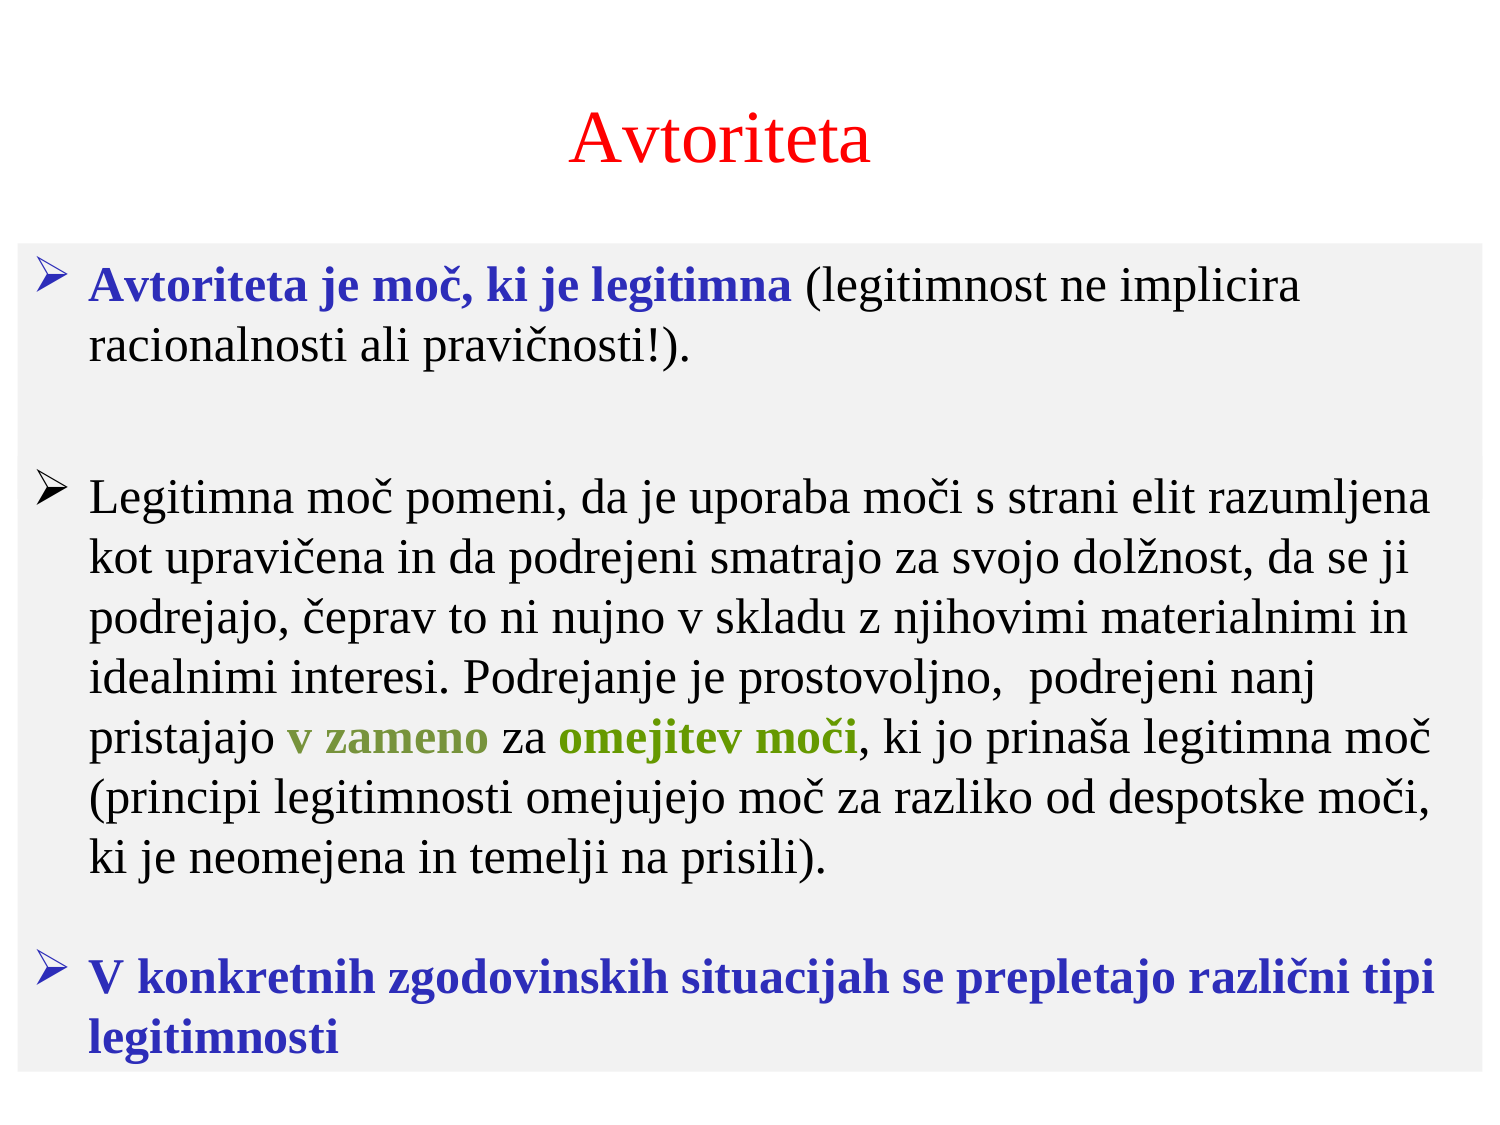

Avtoriteta
Avtoriteta je moč, ki je legitimna (legitimnost ne implicira racionalnosti ali pravičnosti!).
Legitimna moč pomeni, da je uporaba moči s strani elit razumljena kot upravičena in da podrejeni smatrajo za svojo dolžnost, da se ji podrejajo, čeprav to ni nujno v skladu z njihovimi materialnimi in idealnimi interesi. Podrejanje je prostovoljno, podrejeni nanj pristajajo v zameno za omejitev moči, ki jo prinaša legitimna moč (principi legitimnosti omejujejo moč za razliko od despotske moči, ki je neomejena in temelji na prisili).
V konkretnih zgodovinskih situacijah se prepletajo različni tipi legitimnosti